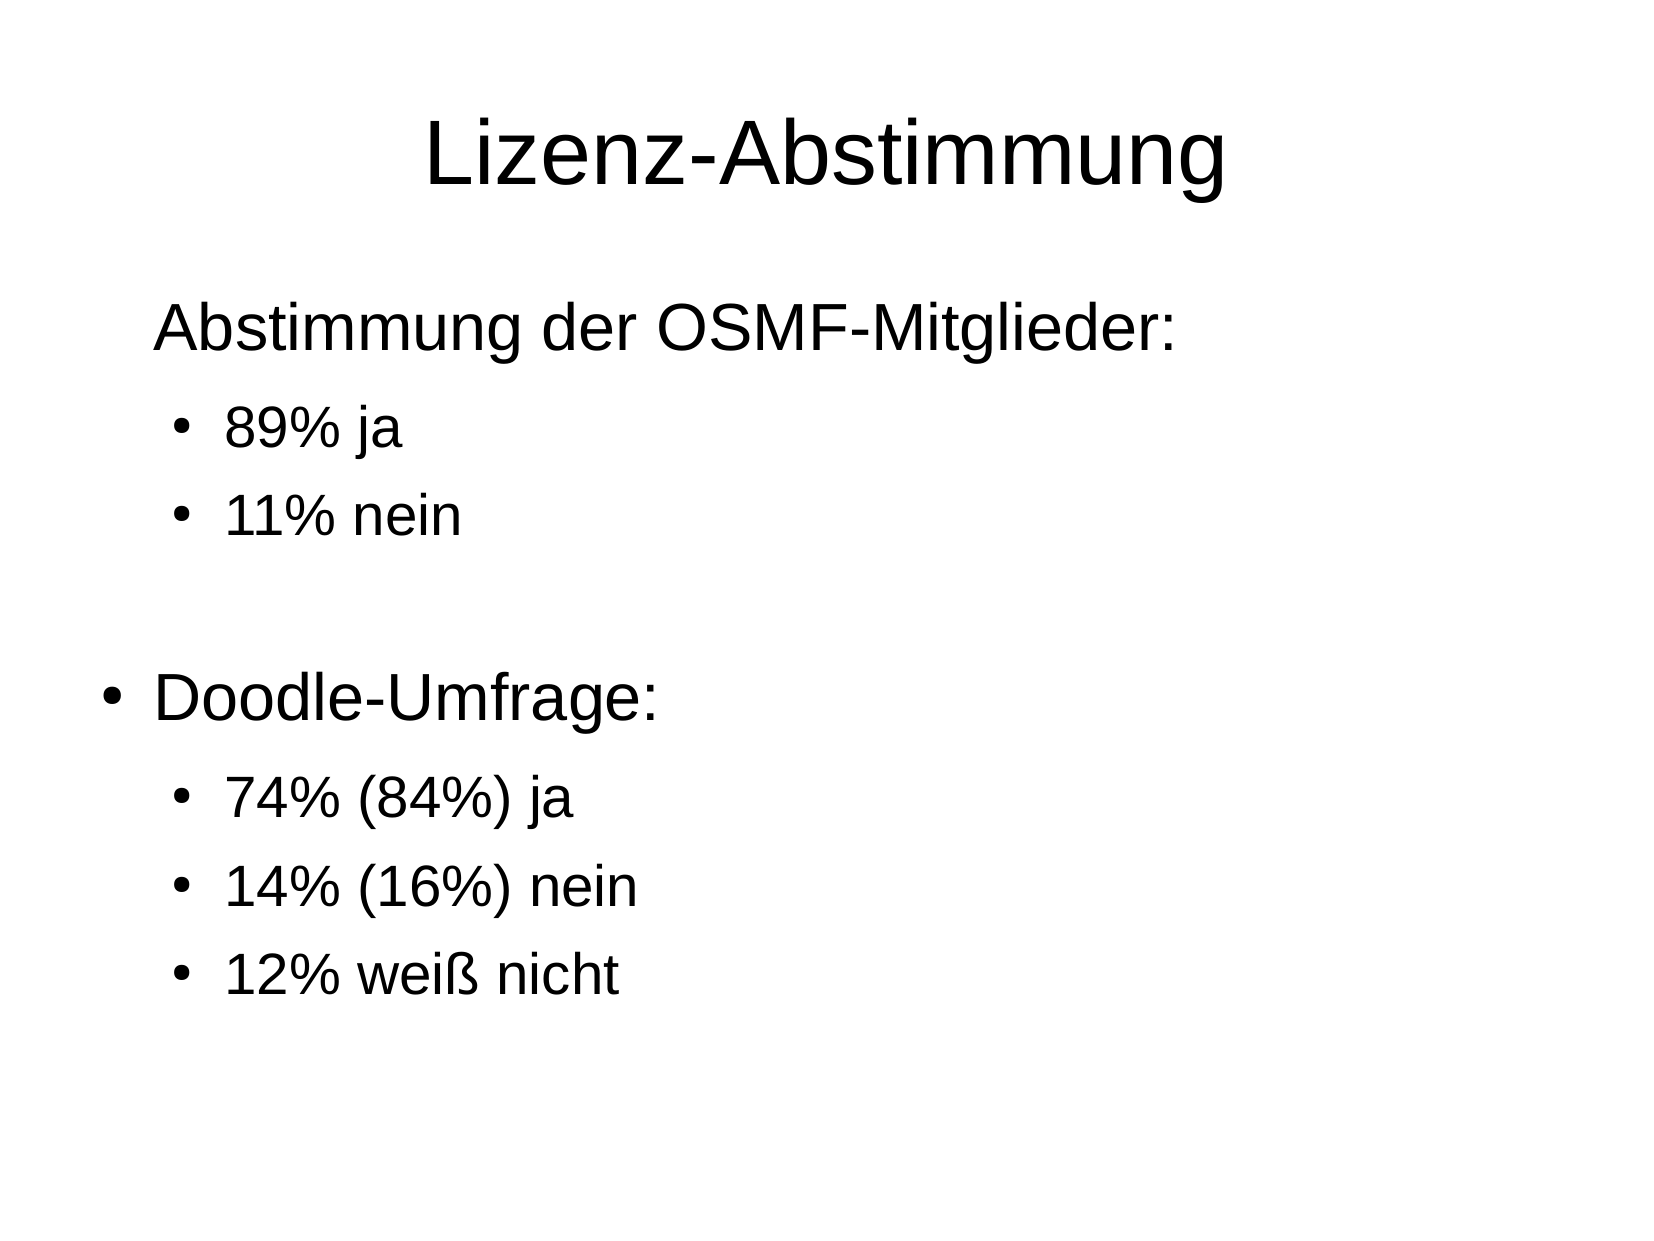

# Lizenz-Abstimmung
Abstimmung der OSMF-Mitglieder:
89% ja
11% nein
Doodle-Umfrage:
74% (84%) ja
14% (16%) nein
12% weiß nicht